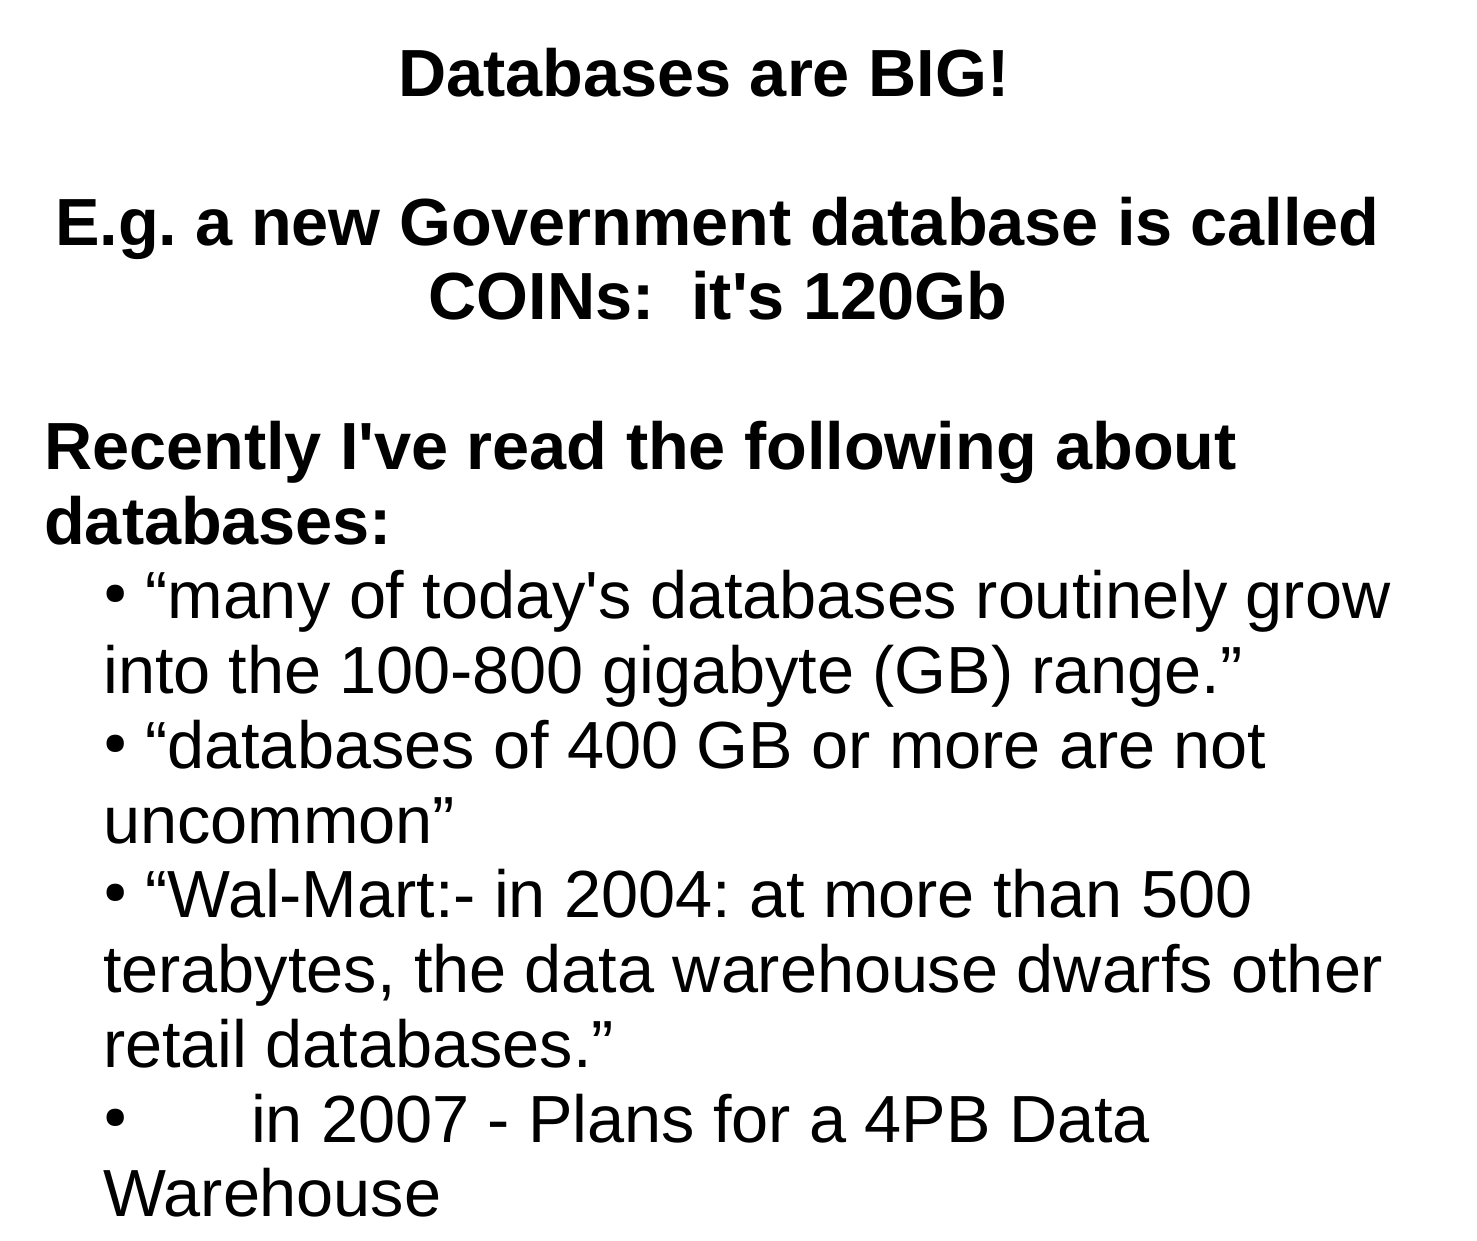

Databases are BIG!
E.g. a new Government database is called COINs: it's 120Gb
Recently I've read the following about databases:
 “many of today's databases routinely grow into the 100-800 gigabyte (GB) range.”
 “databases of 400 GB or more are not uncommon”
 “Wal-Mart:- in 2004: at more than 500 terabytes, the data warehouse dwarfs other retail databases.”
		in 2007 - Plans for a 4PB Data Warehouse